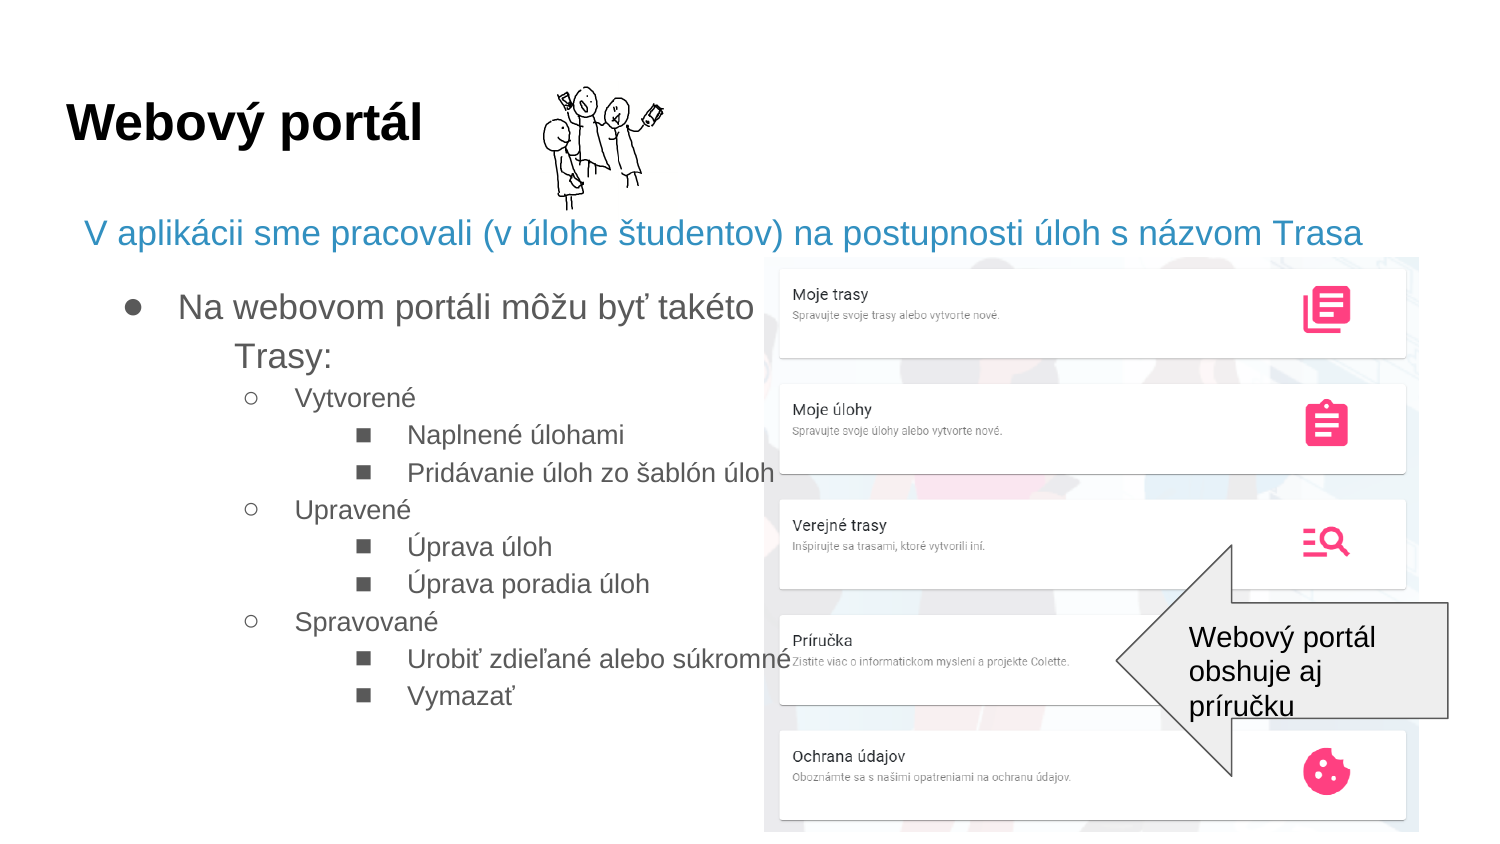

# Webový portál
V aplikácii sme pracovali (v úlohe študentov) na postupnosti úloh s názvom Trasa
Na webovom portáli môžu byť takéto
Trasy:
Vytvorené
Naplnené úlohami
Pridávanie úloh zo šablón úloh
Upravené
Úprava úloh
Úprava poradia úloh
Spravované
Urobiť zdieľané alebo súkromné
Vymazať
Webový portál obshuje aj príručku